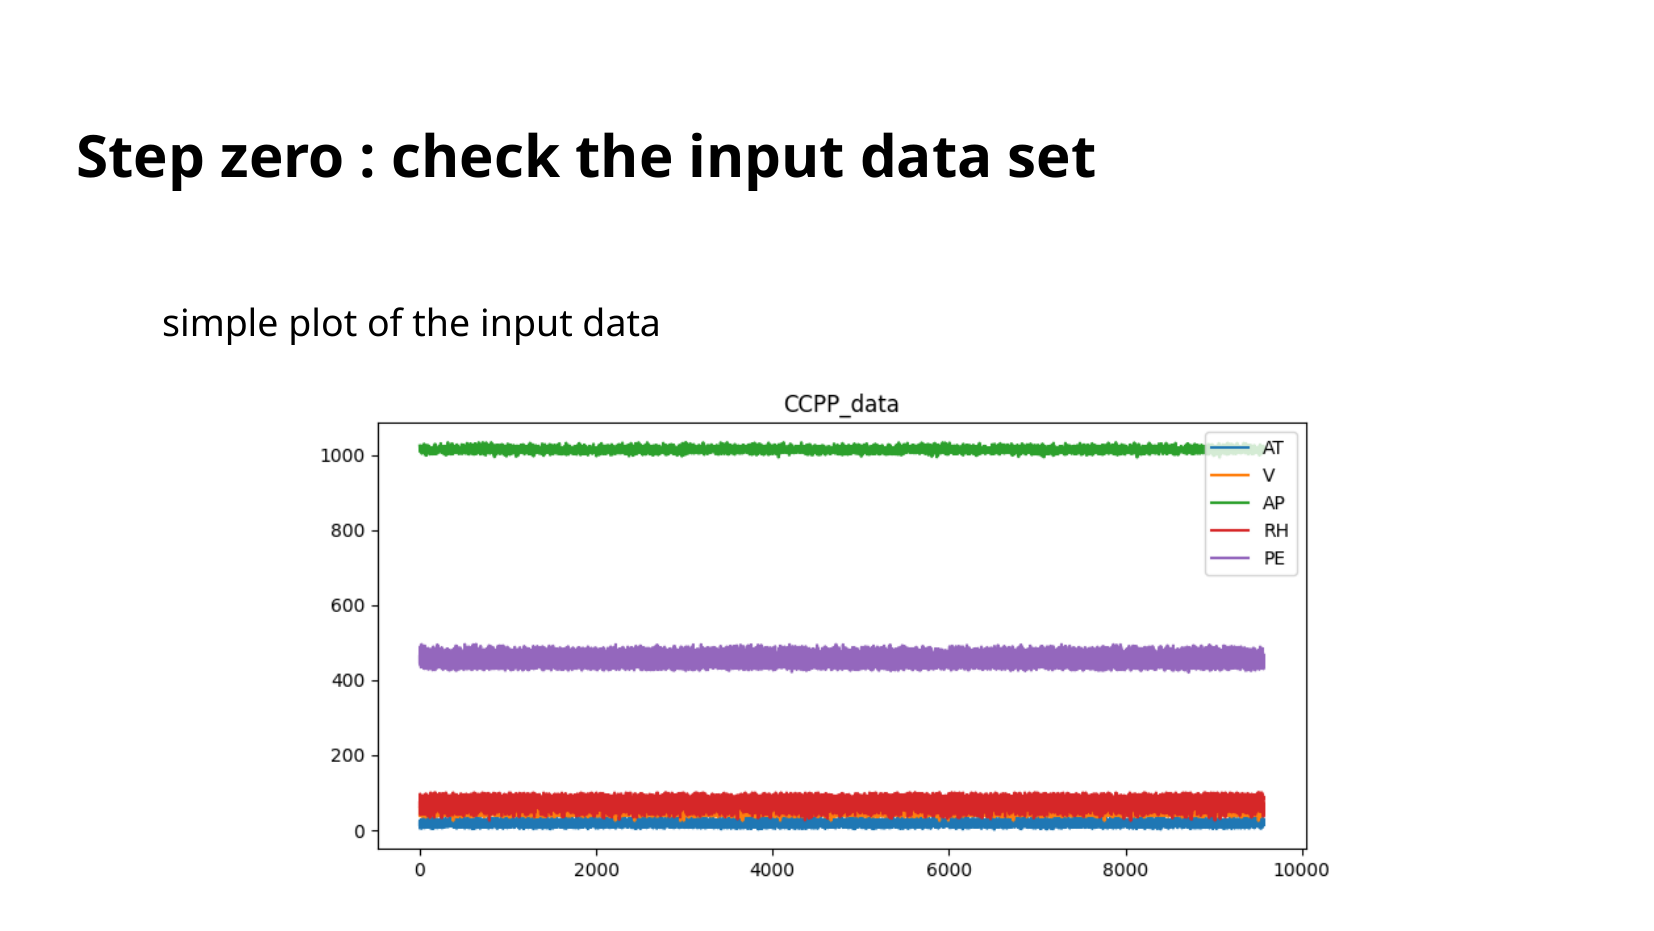

# Step zero : check the input data set
simple plot of the input data